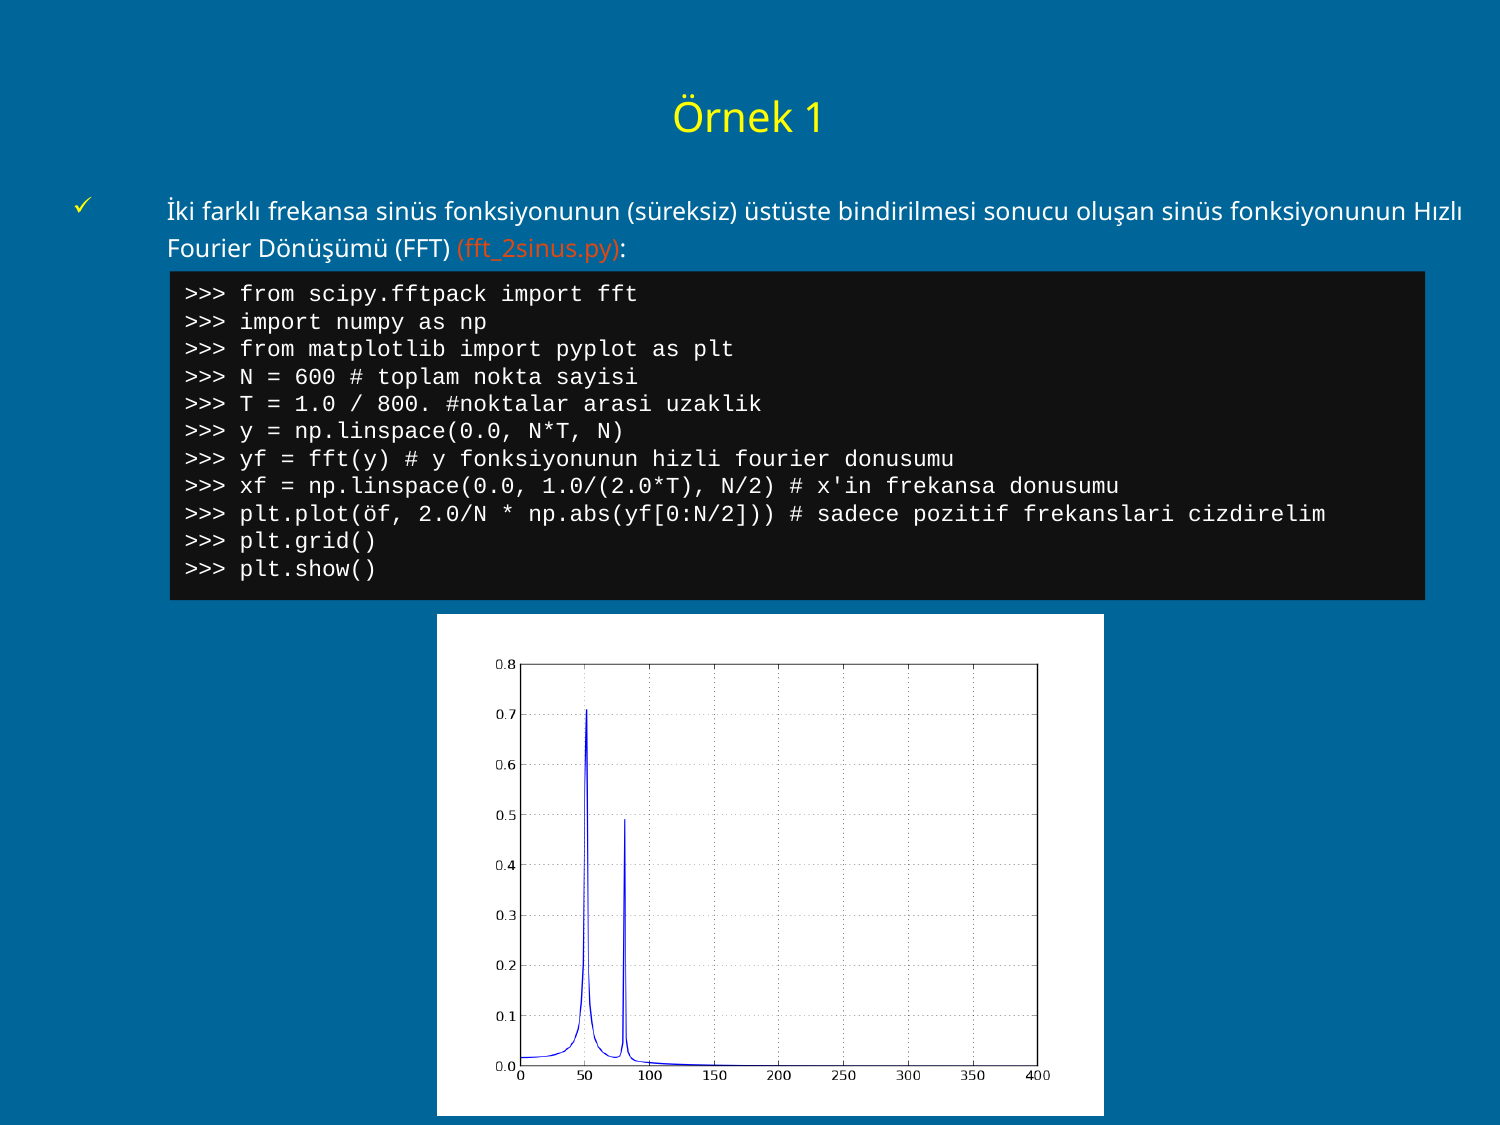

# Örnek 1
İki farklı frekansa sinüs fonksiyonunun (süreksiz) üstüste bindirilmesi sonucu oluşan sinüs fonksiyonunun Hızlı Fourier Dönüşümü (FFT) (fft_2sinus.py):
>>> from scipy.fftpack import fft
>>> import numpy as np
>>> from matplotlib import pyplot as plt
>>> N = 600 # toplam nokta sayisi
>>> T = 1.0 / 800. #noktalar arasi uzaklik
>>> y = np.linspace(0.0, N*T, N)
>>> yf = fft(y) # y fonksiyonunun hizli fourier donusumu
>>> xf = np.linspace(0.0, 1.0/(2.0*T), N/2) # x'in frekansa donusumu
>>> plt.plot(öf, 2.0/N * np.abs(yf[0:N/2])) # sadece pozitif frekanslari cizdirelim
>>> plt.grid()
>>> plt.show()